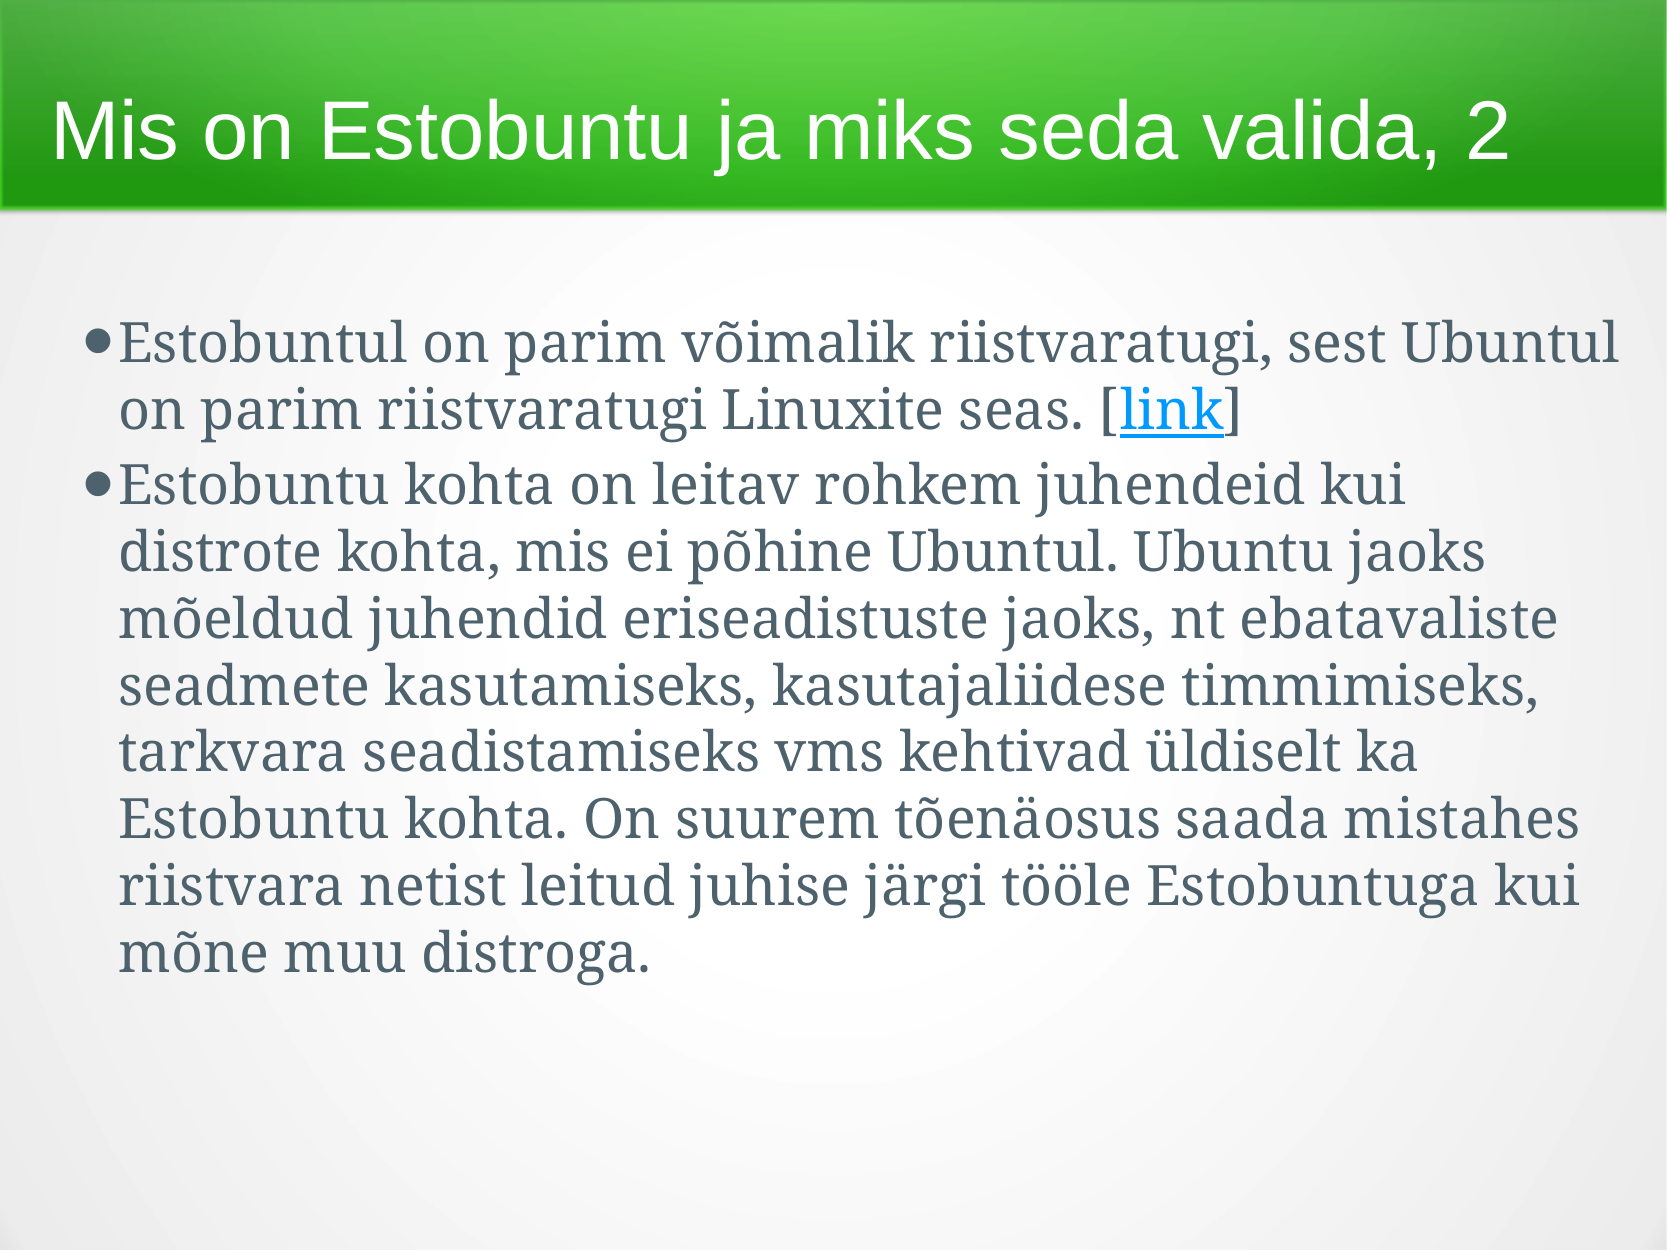

# Mis on Estobuntu ja miks seda valida, 2
Estobuntul on parim võimalik riistvaratugi, sest Ubuntul on parim riistvaratugi Linuxite seas. [link]
Estobuntu kohta on leitav rohkem juhendeid kui distrote kohta, mis ei põhine Ubuntul. Ubuntu jaoks mõeldud juhendid eriseadistuste jaoks, nt ebatavaliste seadmete kasutamiseks, kasutajaliidese timmimiseks, tarkvara seadistamiseks vms kehtivad üldiselt ka Estobuntu kohta. On suurem tõenäosus saada mistahes riistvara netist leitud juhise järgi tööle Estobuntuga kui mõne muu distroga.